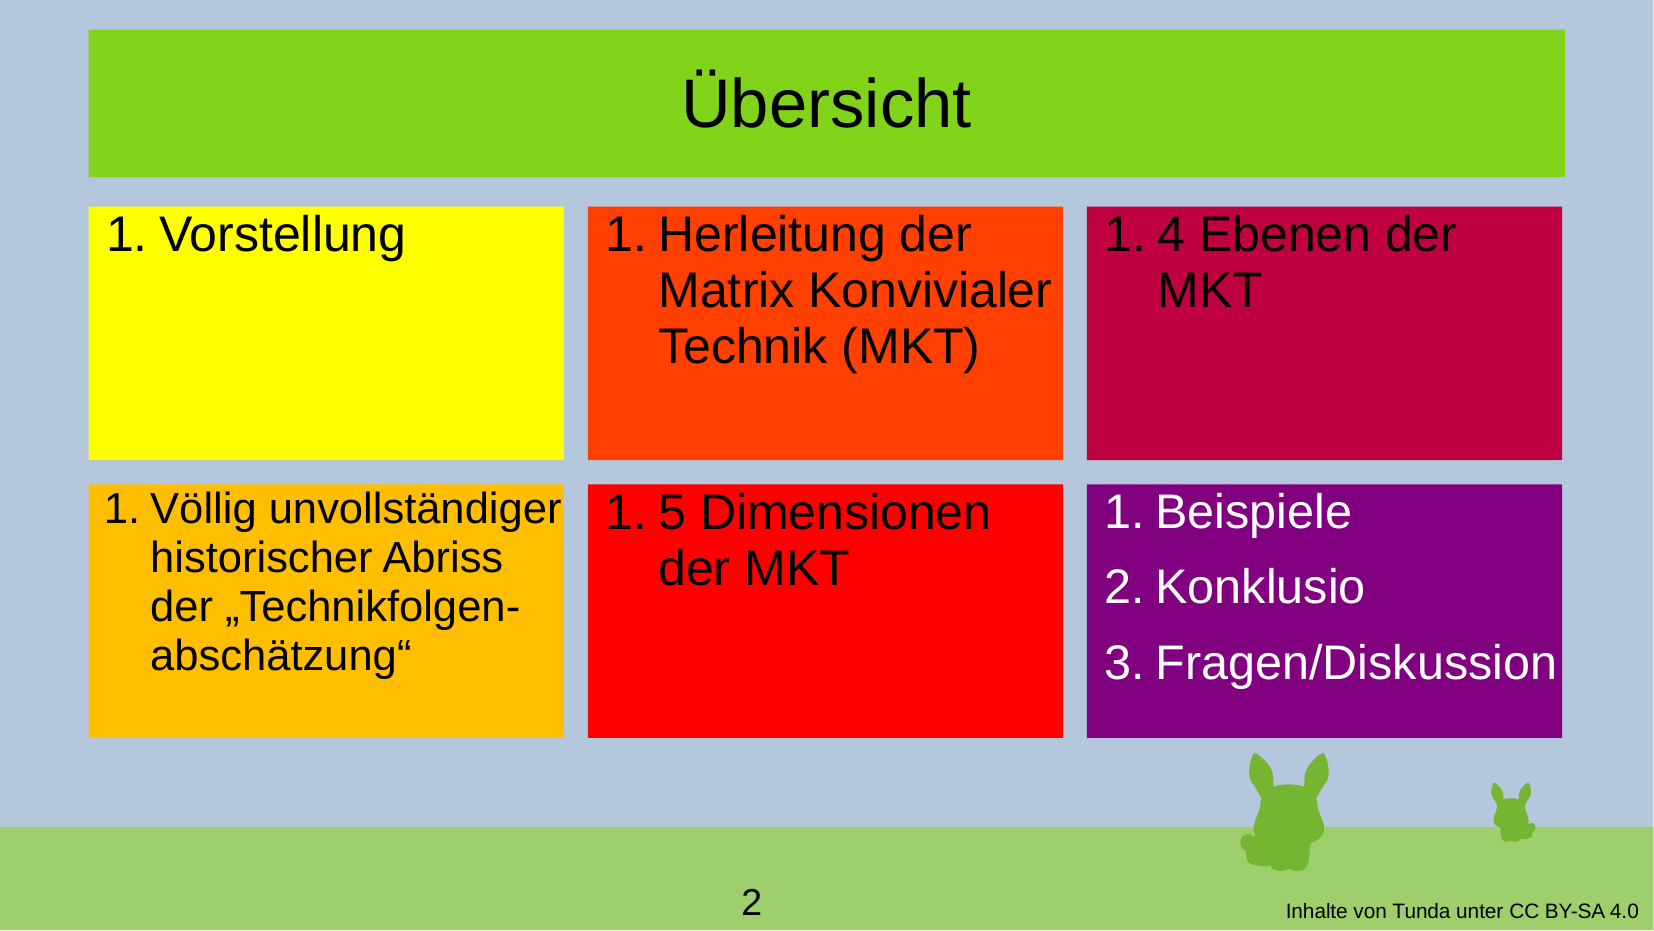

# Übersicht
Vorstellung
Herleitung der Matrix Konvivialer Technik (MKT)
4 Ebenen der MKT
Völlig unvollständiger historischer Abriss der „Technikfolgen-
abschätzung“
5 Dimensionen der MKT
Beispiele
Konklusio
Fragen/Diskussion
Inhalte von Tunda unter CC BY-SA 4.0